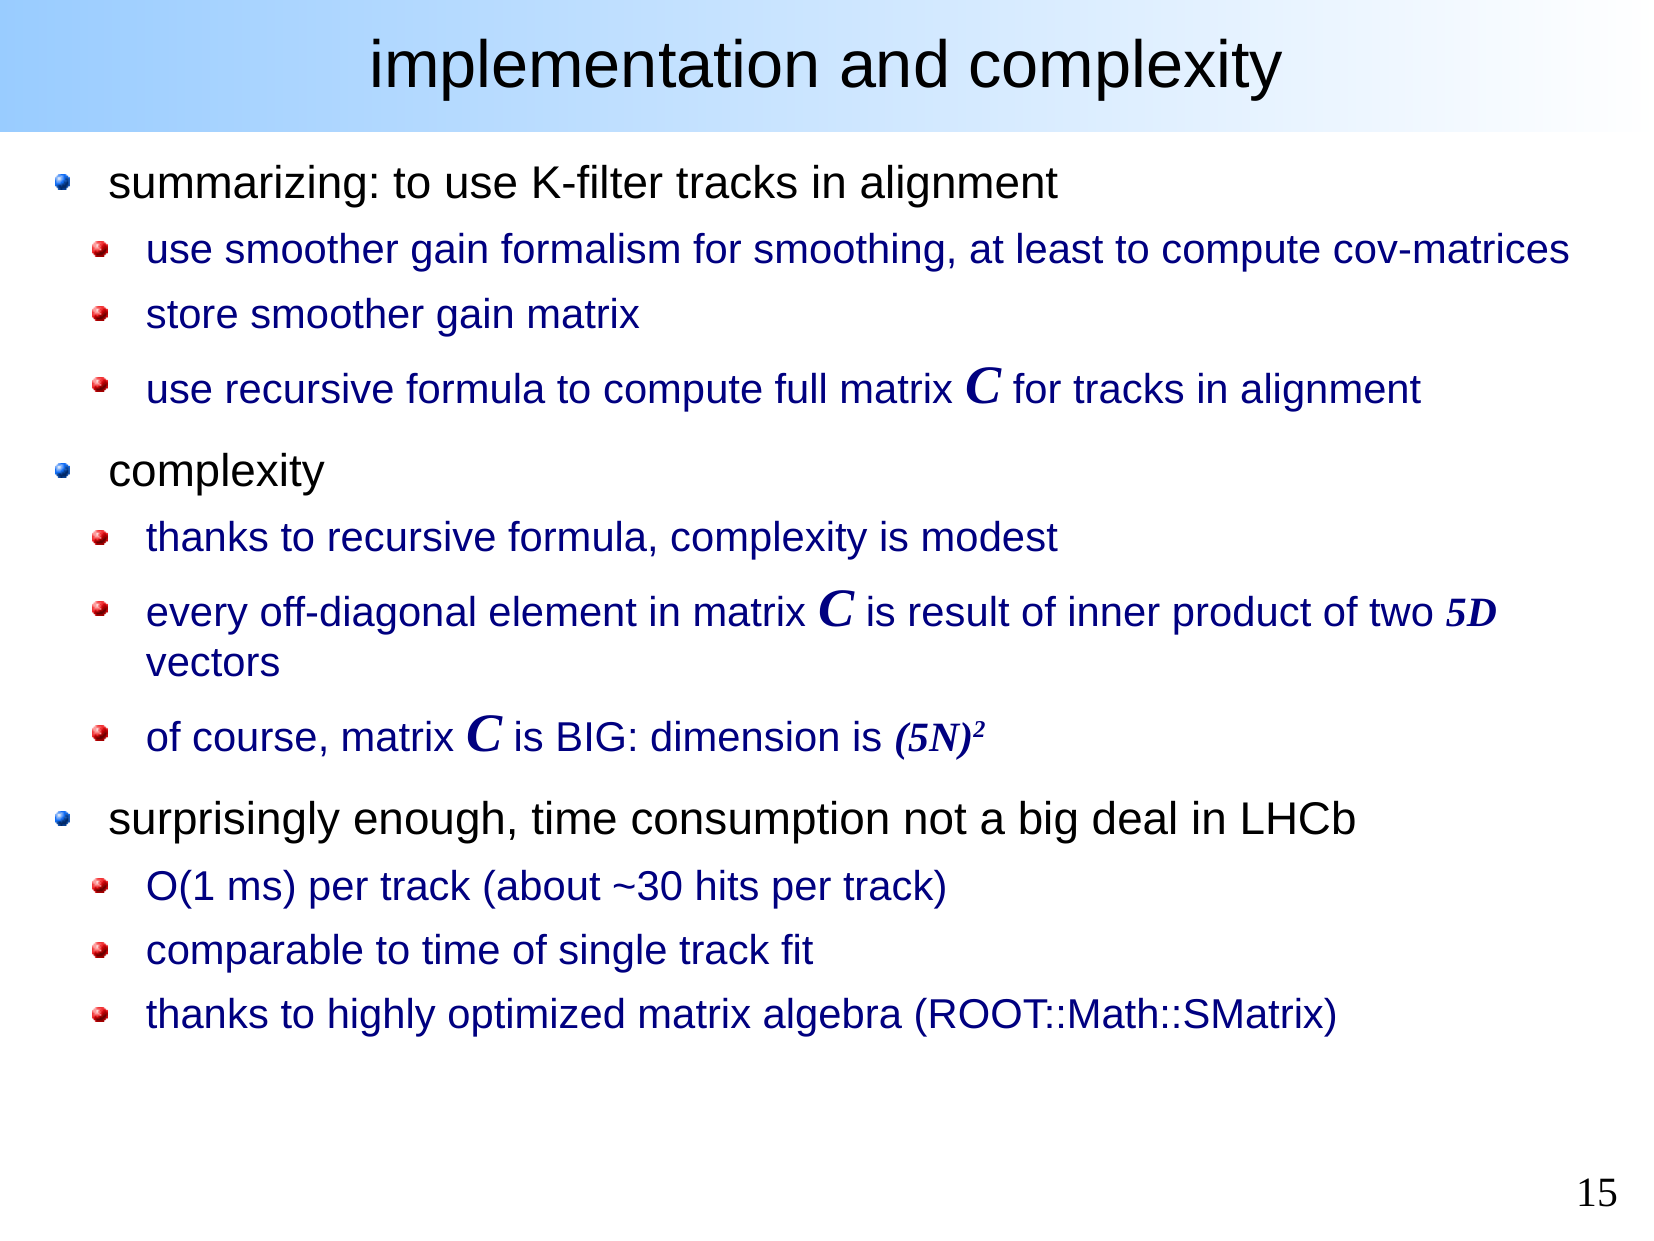

# implementation and complexity
summarizing: to use K-filter tracks in alignment
use smoother gain formalism for smoothing, at least to compute cov-matrices
store smoother gain matrix
use recursive formula to compute full matrix C for tracks in alignment
complexity
thanks to recursive formula, complexity is modest
every off-diagonal element in matrix C is result of inner product of two 5D vectors
of course, matrix C is BIG: dimension is (5N)2
surprisingly enough, time consumption not a big deal in LHCb
O(1 ms) per track (about ~30 hits per track)
comparable to time of single track fit
thanks to highly optimized matrix algebra (ROOT::Math::SMatrix)
15